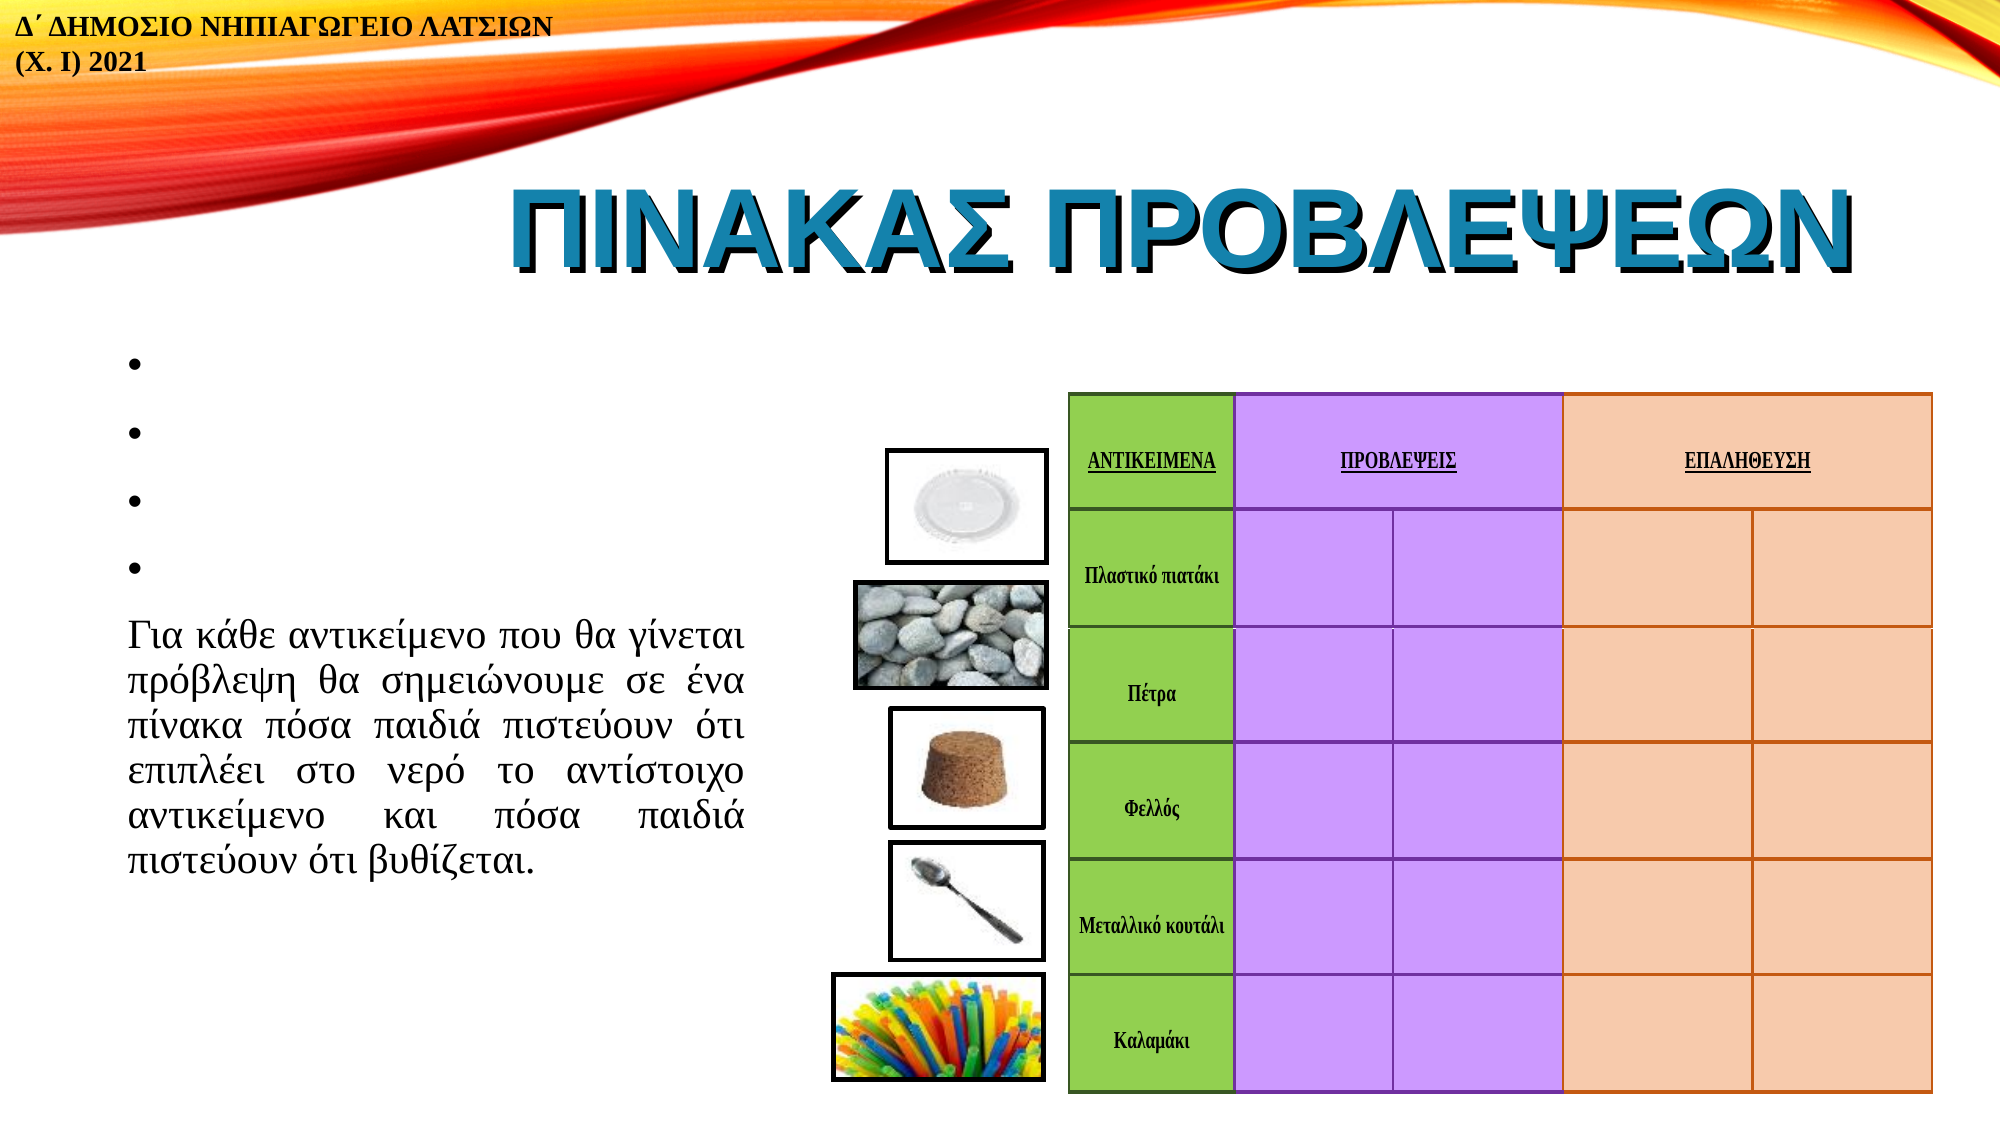

Δ΄ ΔΗΜΟΣΙΟ ΝΗΠΙΑΓΩΓΕΙΟ ΛΑΤΣΙΩΝ
(Χ. Ι) 2021
# ΠΙΝΑΚΑΣ ΠΡΟΒΛΕΨΕΩΝ
Για κάθε αντικείμενο που θα γίνεται πρόβλεψη θα σημειώνουμε σε ένα πίνακα πόσα παιδιά πιστεύουν ότι επιπλέει στο νερό το αντίστοιχο αντικείμενο και πόσα παιδιά πιστεύουν ότι βυθίζεται.